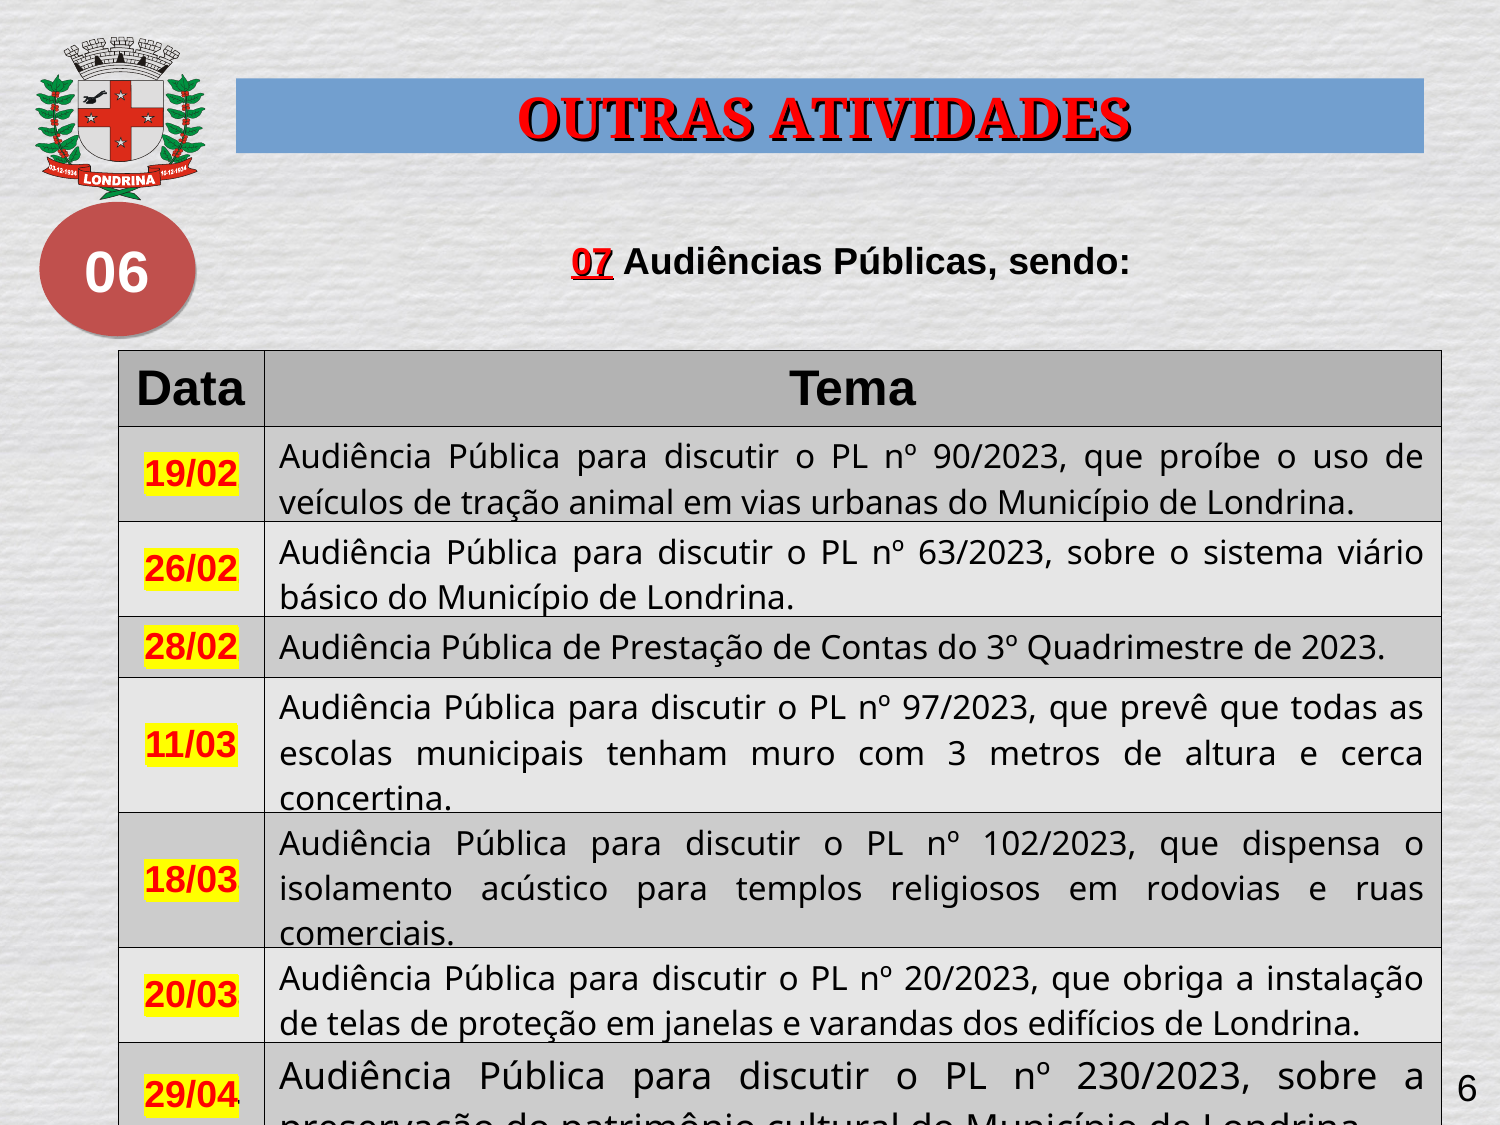

OUTRAS ATIVIDADES
06
07 Audiências Públicas, sendo:
| Data | Tema |
| --- | --- |
| 19/02 | Audiência Pública para discutir o PL nº 90/2023, que proíbe o uso de veículos de tração animal em vias urbanas do Município de Londrina. |
| 26/02 | Audiência Pública para discutir o PL nº 63/2023, sobre o sistema viário básico do Município de Londrina. |
| 28/02 | Audiência Pública de Prestação de Contas do 3º Quadrimestre de 2023. |
| 11/03 | Audiência Pública para discutir o PL nº 97/2023, que prevê que todas as escolas municipais tenham muro com 3 metros de altura e cerca concertina. |
| 18/03 | Audiência Pública para discutir o PL nº 102/2023, que dispensa o isolamento acústico para templos religiosos em rodovias e ruas comerciais. |
| 20/03 | Audiência Pública para discutir o PL nº 20/2023, que obriga a instalação de telas de proteção em janelas e varandas dos edifícios de Londrina. |
| 29/04 | Audiência Pública para discutir o PL nº 230/2023, sobre a preservação do patrimônio cultural do Município de Londrina. |